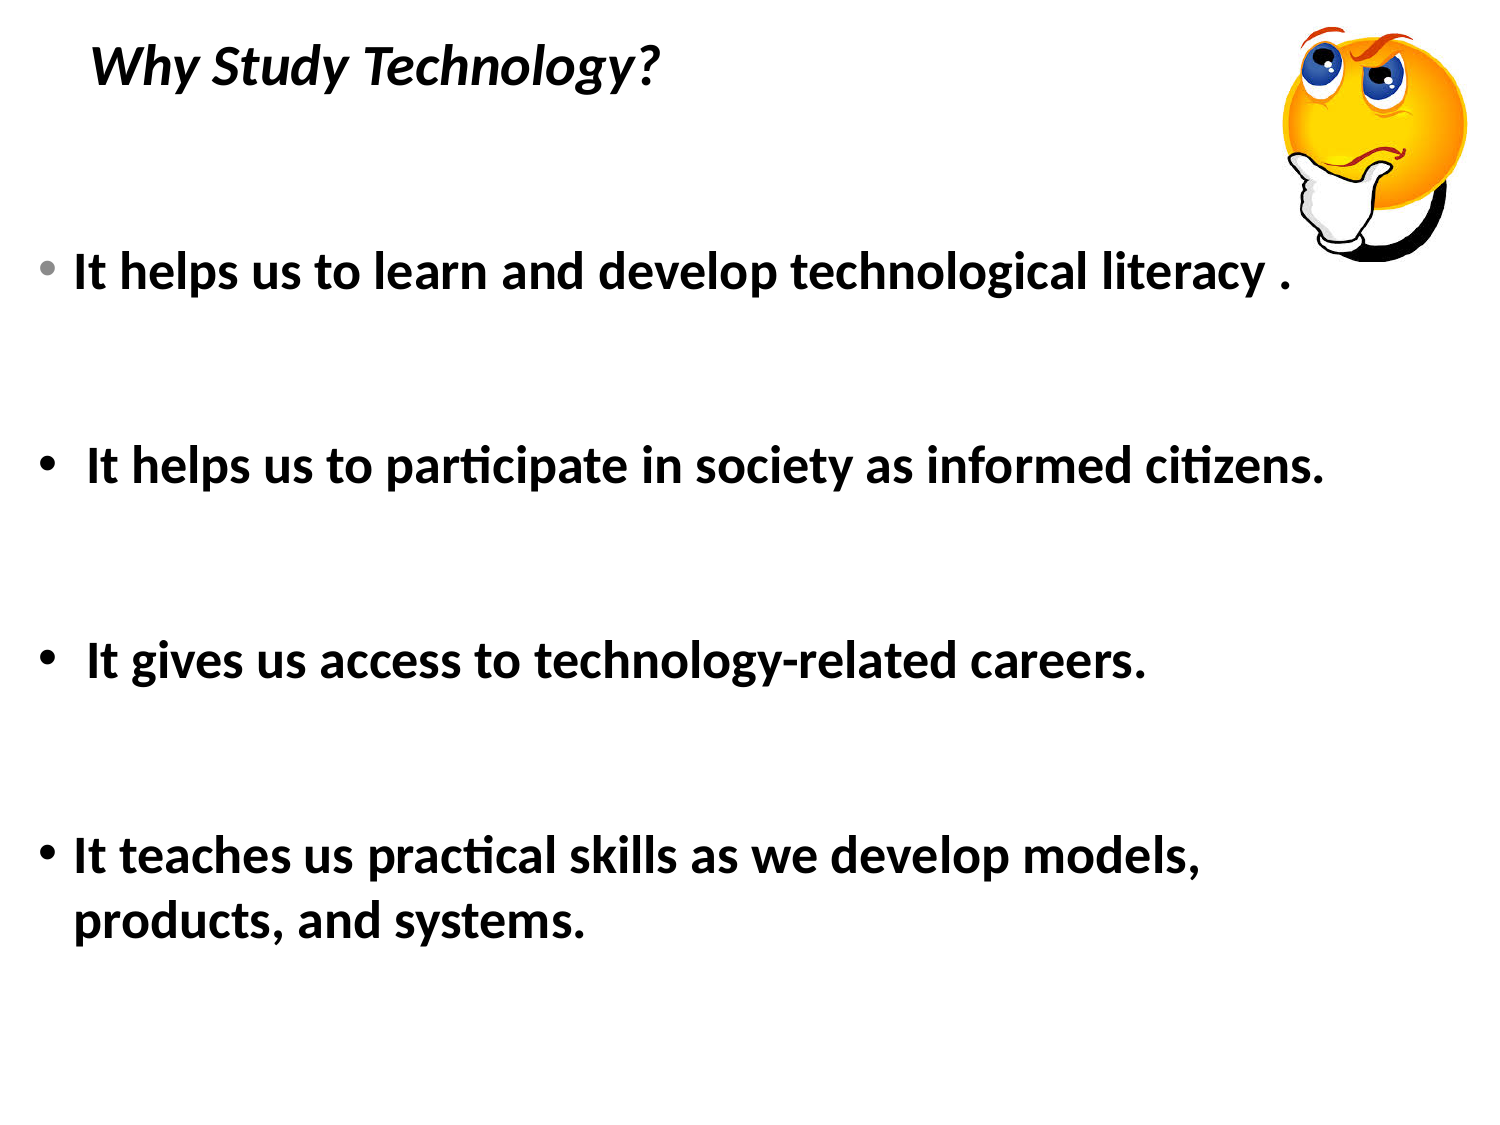

Why Study Technology?
It helps us to learn and develop technological literacy .
 It helps us to participate in society as informed citizens.
 It gives us access to technology-related careers.
It teaches us practical skills as we develop models, products, and systems.